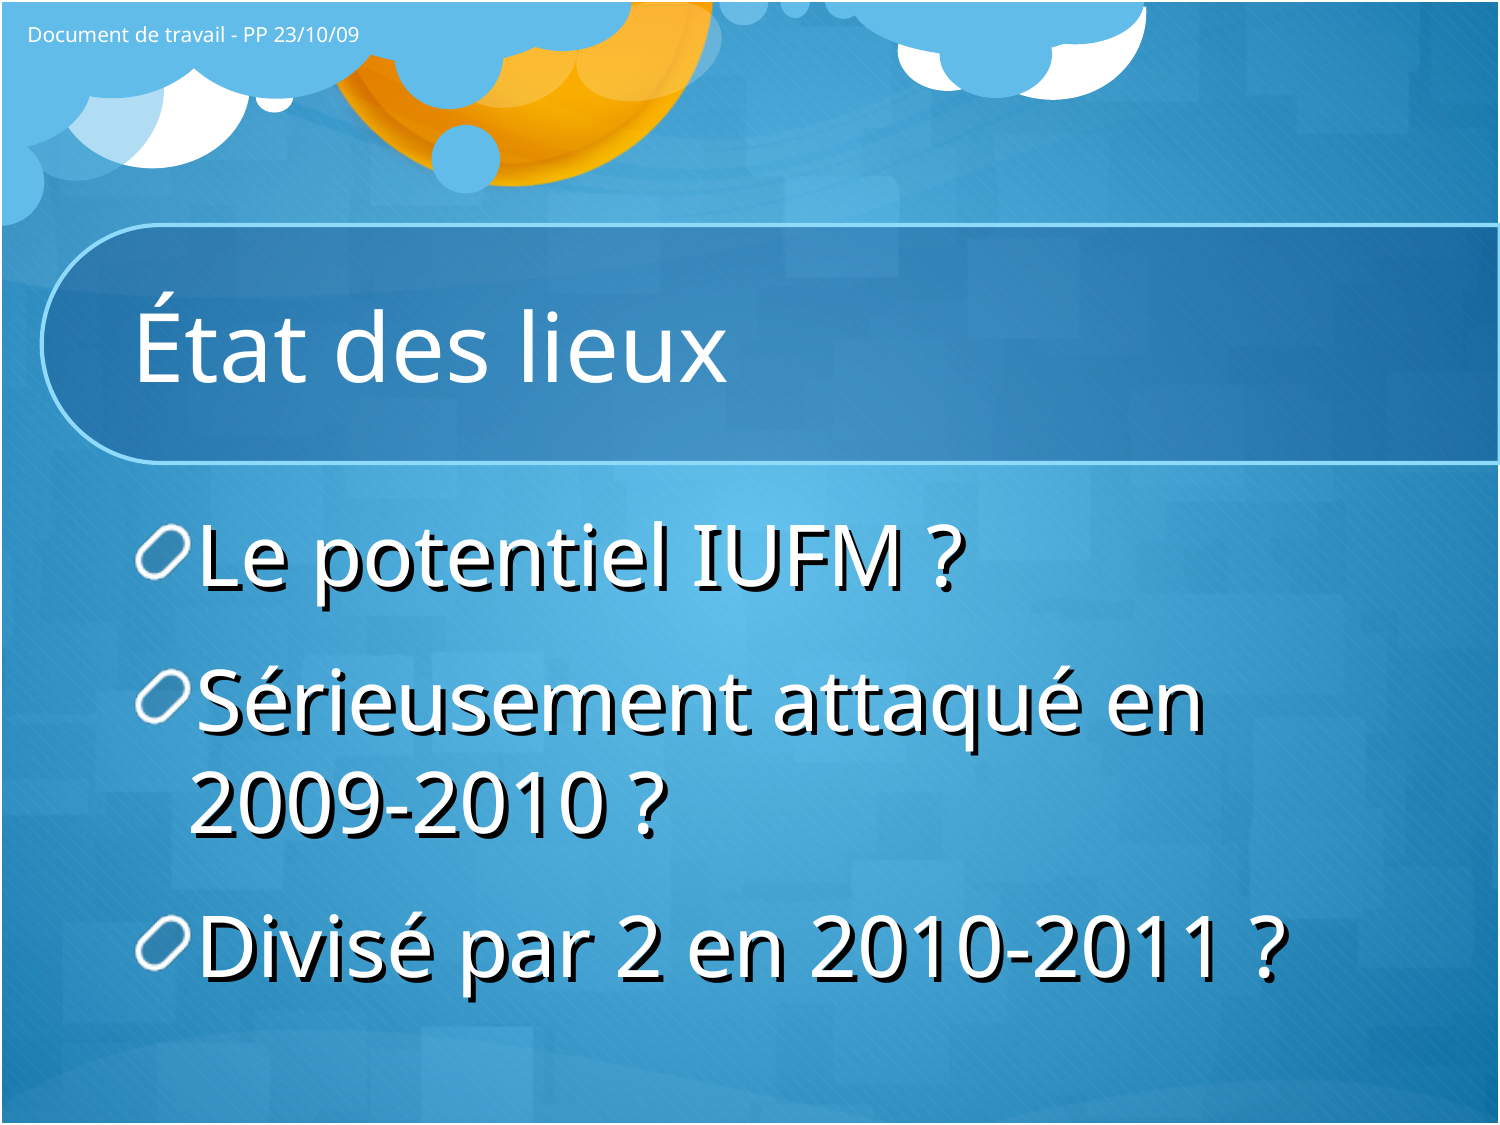

Document de travail - PP 23/10/09
État des lieux
Le potentiel IUFM ?
Sérieusement attaqué en 2009-2010 ?
Divisé par 2 en 2010-2011 ?